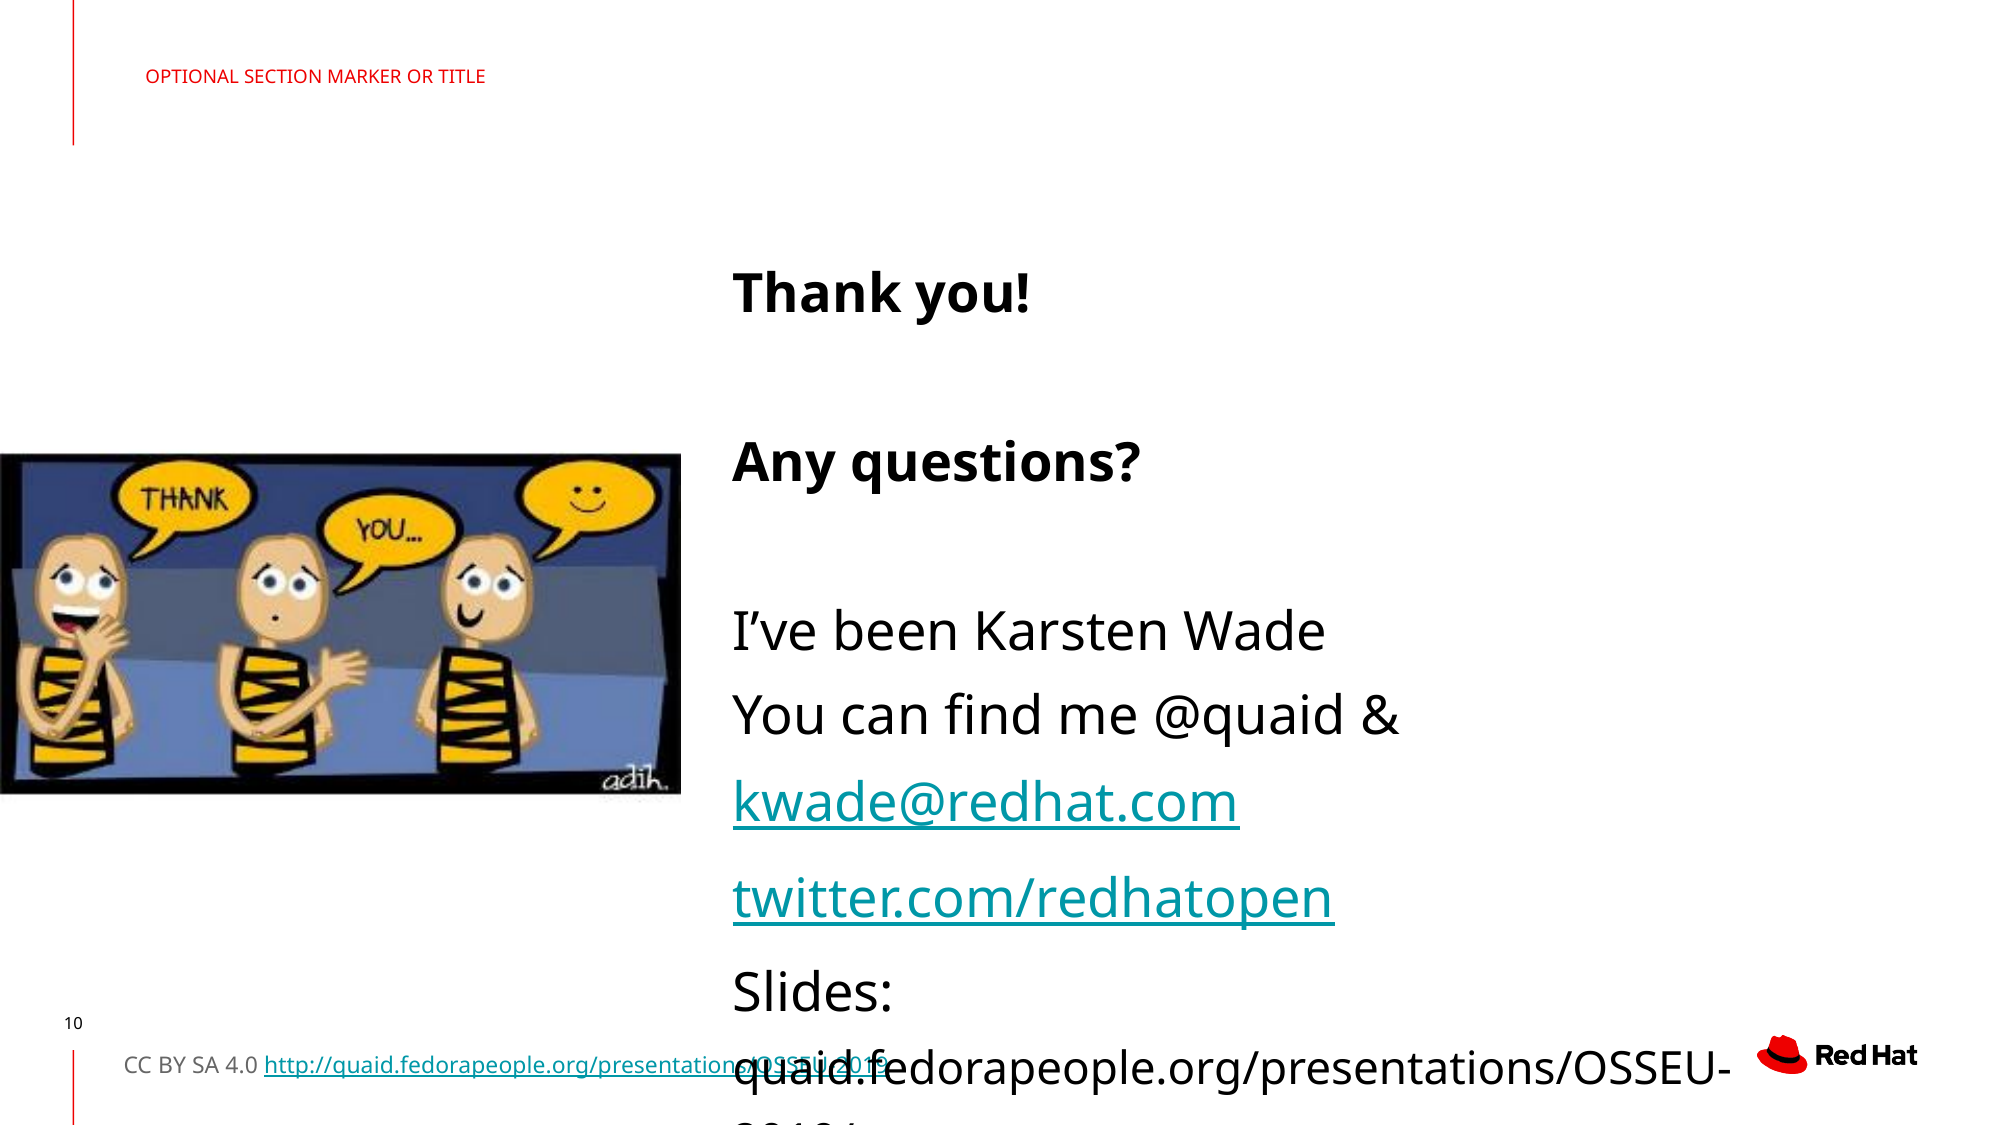

# OPTIONAL SECTION MARKER OR TITLE
Thank you!
Any questions?
I’ve been Karsten Wade
You can find me @quaid & kwade@redhat.com
twitter.com/redhatopen
Slides:
quaid.fedorapeople.org/presentations/OSSEU-2019/